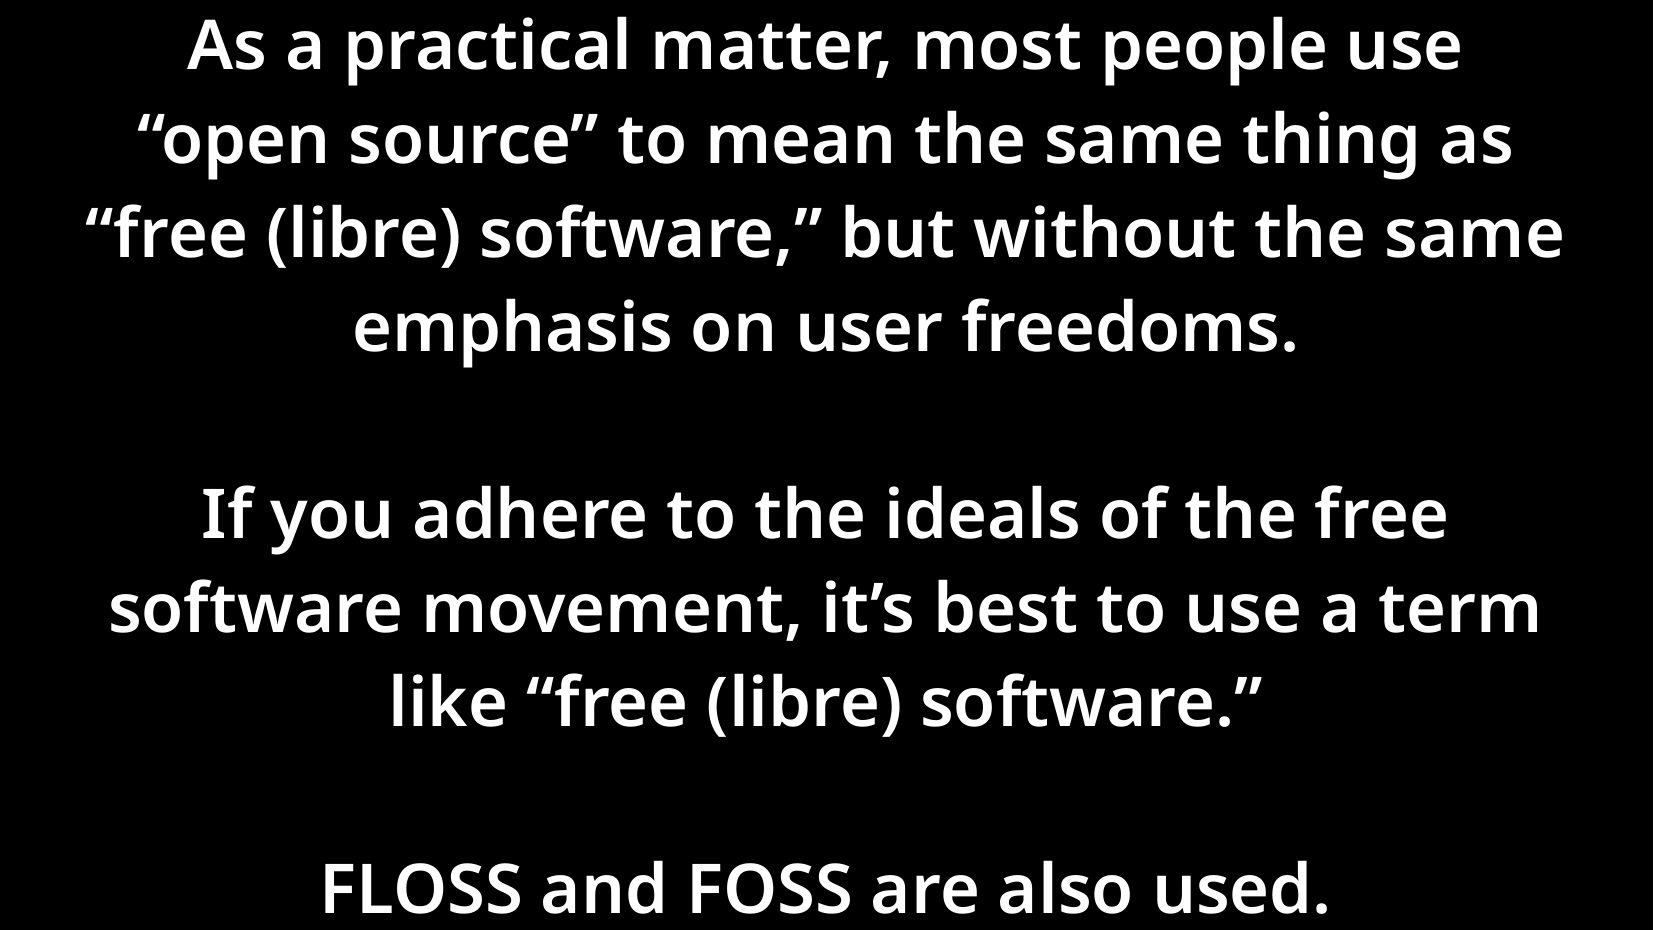

# As a practical matter, most people use “open source” to mean the same thing as “free (libre) software,” but without the same emphasis on user freedoms. If you adhere to the ideals of the free software movement, it’s best to use a term like “free (libre) software.” FLOSS and FOSS are also used.